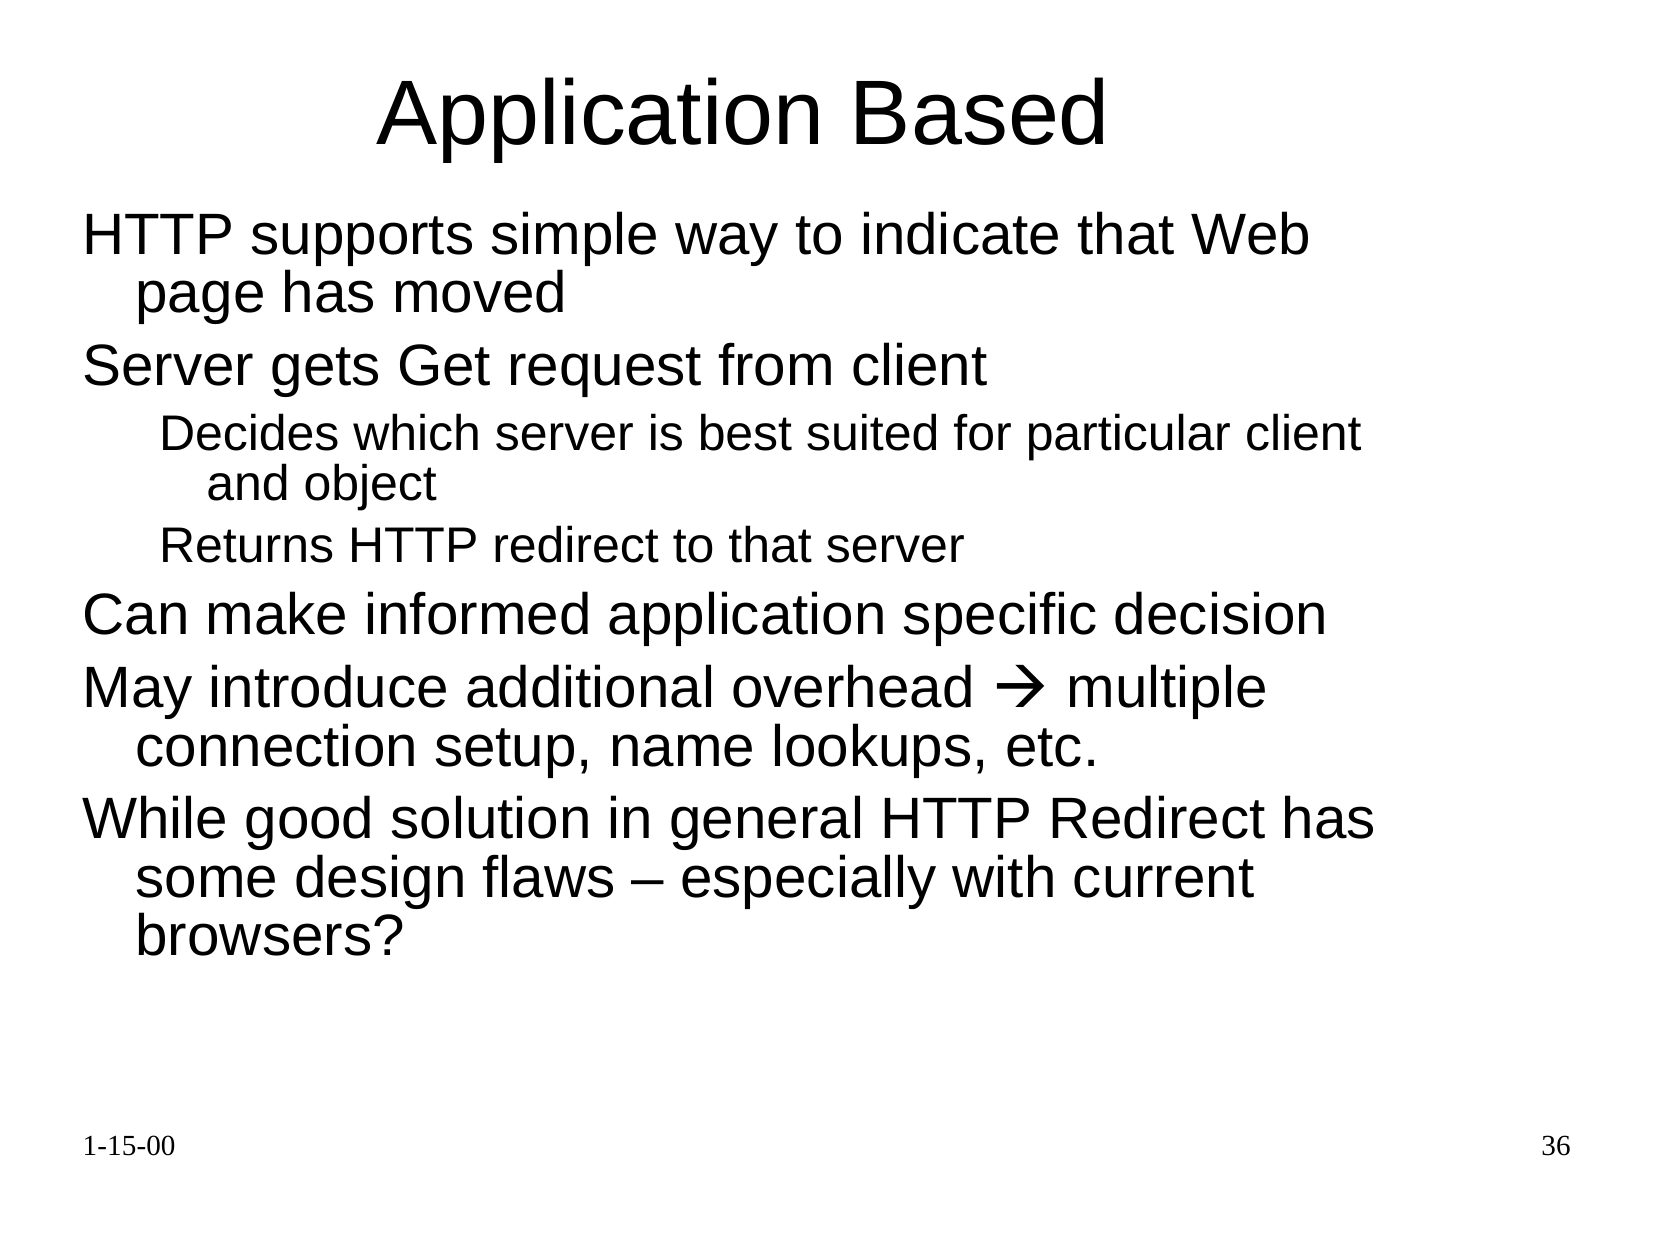

# Application Based
HTTP supports simple way to indicate that Web page has moved
Server gets Get request from client
Decides which server is best suited for particular client and object
Returns HTTP redirect to that server
Can make informed application specific decision
May introduce additional overhead  multiple connection setup, name lookups, etc.
While good solution in general HTTP Redirect has some design flaws – especially with current browsers?
1-15-00
36